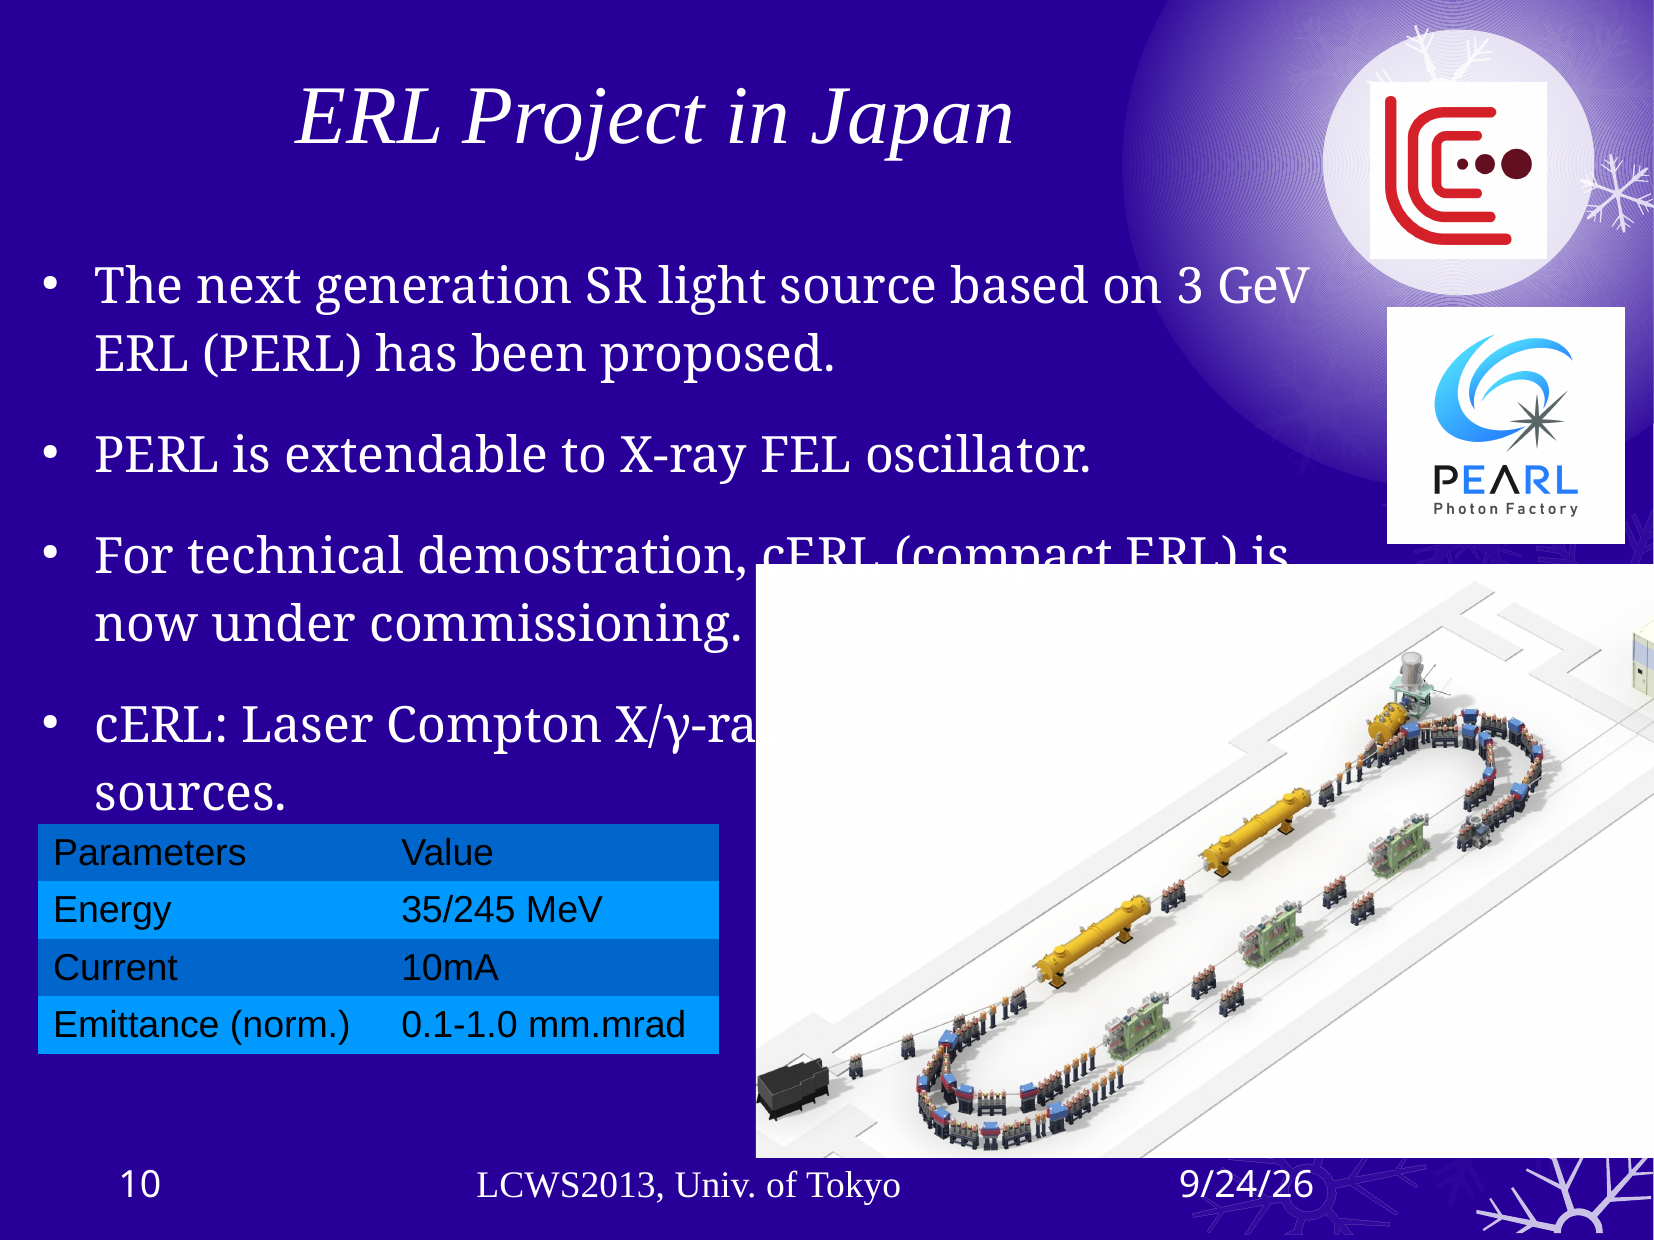

# ERL Project in Japan
The next generation SR light source based on 3 GeV ERL (PERL) has been proposed.
PERL is extendable to X-ray FEL oscillator.
For technical demostration, cERL (compact ERL) is now under commissioning.
cERL: Laser Compton X/γ-ray
sources.
| Parameters | Value |
| --- | --- |
| Energy | 35/245 MeV |
| Current | 10mA |
| Emittance (norm.) | 0.1-1.0 mm.mrad |
10
2010/8/11